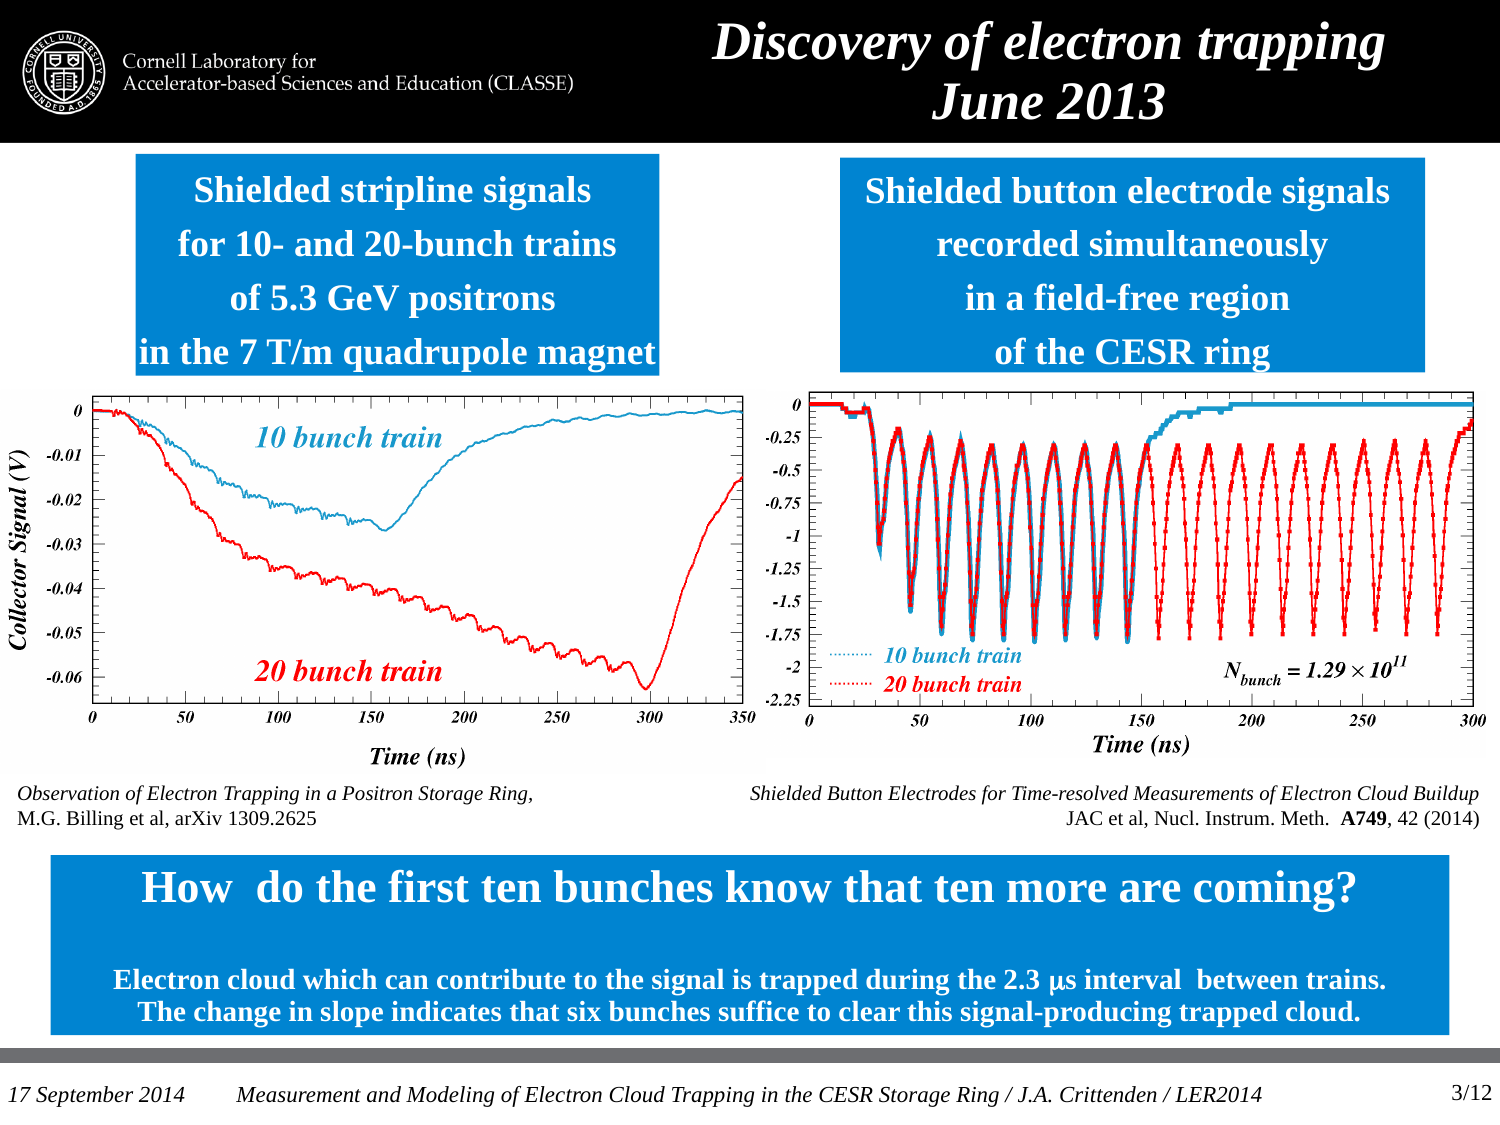

# Discovery of electron trapping June 2013
Shielded stripline signals
for 10- and 20-bunch trains
of 5.3 GeV positrons
in the 7 T/m quadrupole magnet
Shielded button electrode signals
recorded simultaneously
in a field-free region
of the CESR ring
Observation of Electron Trapping in a Positron Storage Ring,
M.G. Billing et al, arXiv 1309.2625
Shielded Button Electrodes for Time-resolved Measurements of Electron Cloud Buildup
JAC et al, Nucl. Instrum. Meth. A749, 42 (2014)
How do the first ten bunches know that ten more are coming?
Electron cloud which can contribute to the signal is trapped during the 2.3 ms interval between trains.
The change in slope indicates that six bunches suffice to clear this signal-producing trapped cloud.